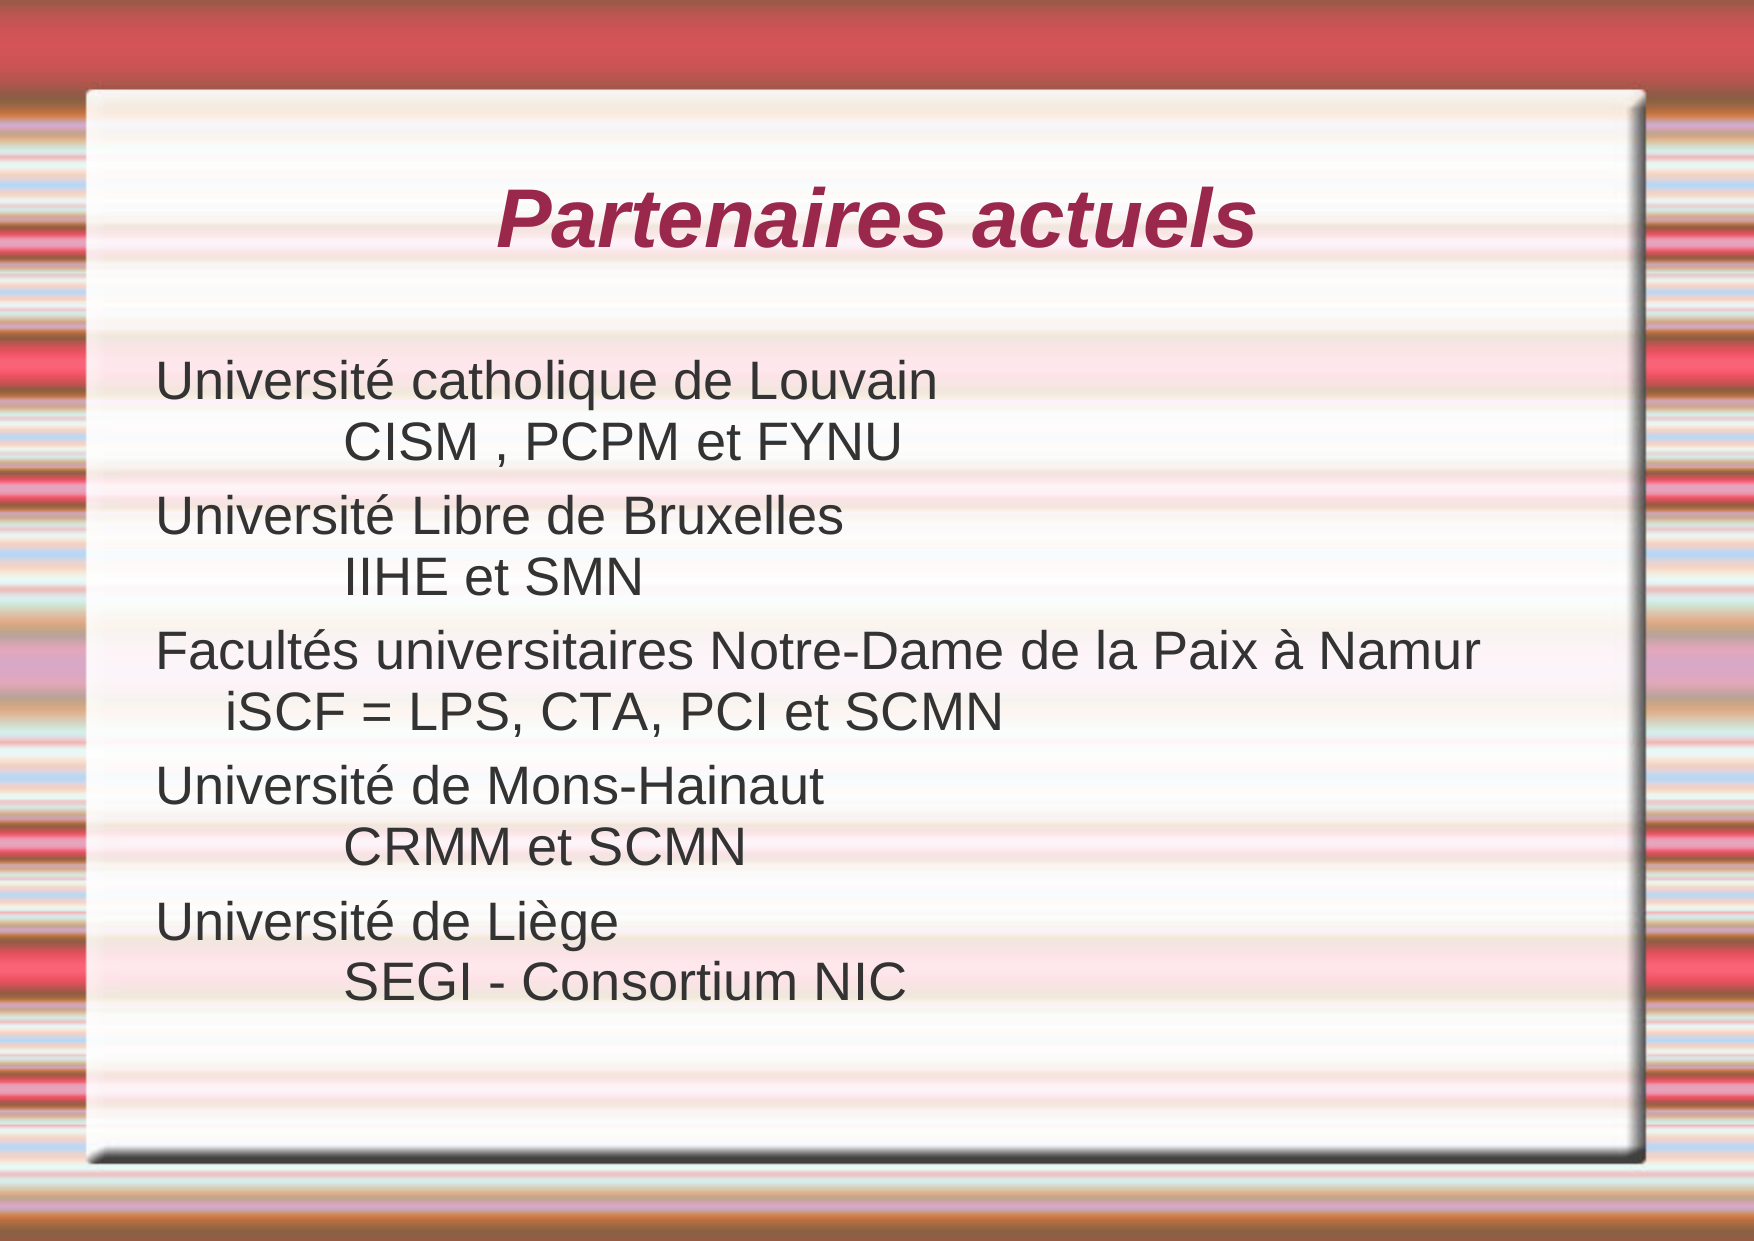

# Partenaires actuels
Université catholique de Louvain
	CISM , PCPM et FYNU
Université Libre de Bruxelles
	IIHE et SMN
Facultés universitaires Notre-Dame de la Paix à Namur 	iSCF = LPS, CTA, PCI et SCMN
Université de Mons-Hainaut
	CRMM et SCMN
Université de Liège
	SEGI - Consortium NIC